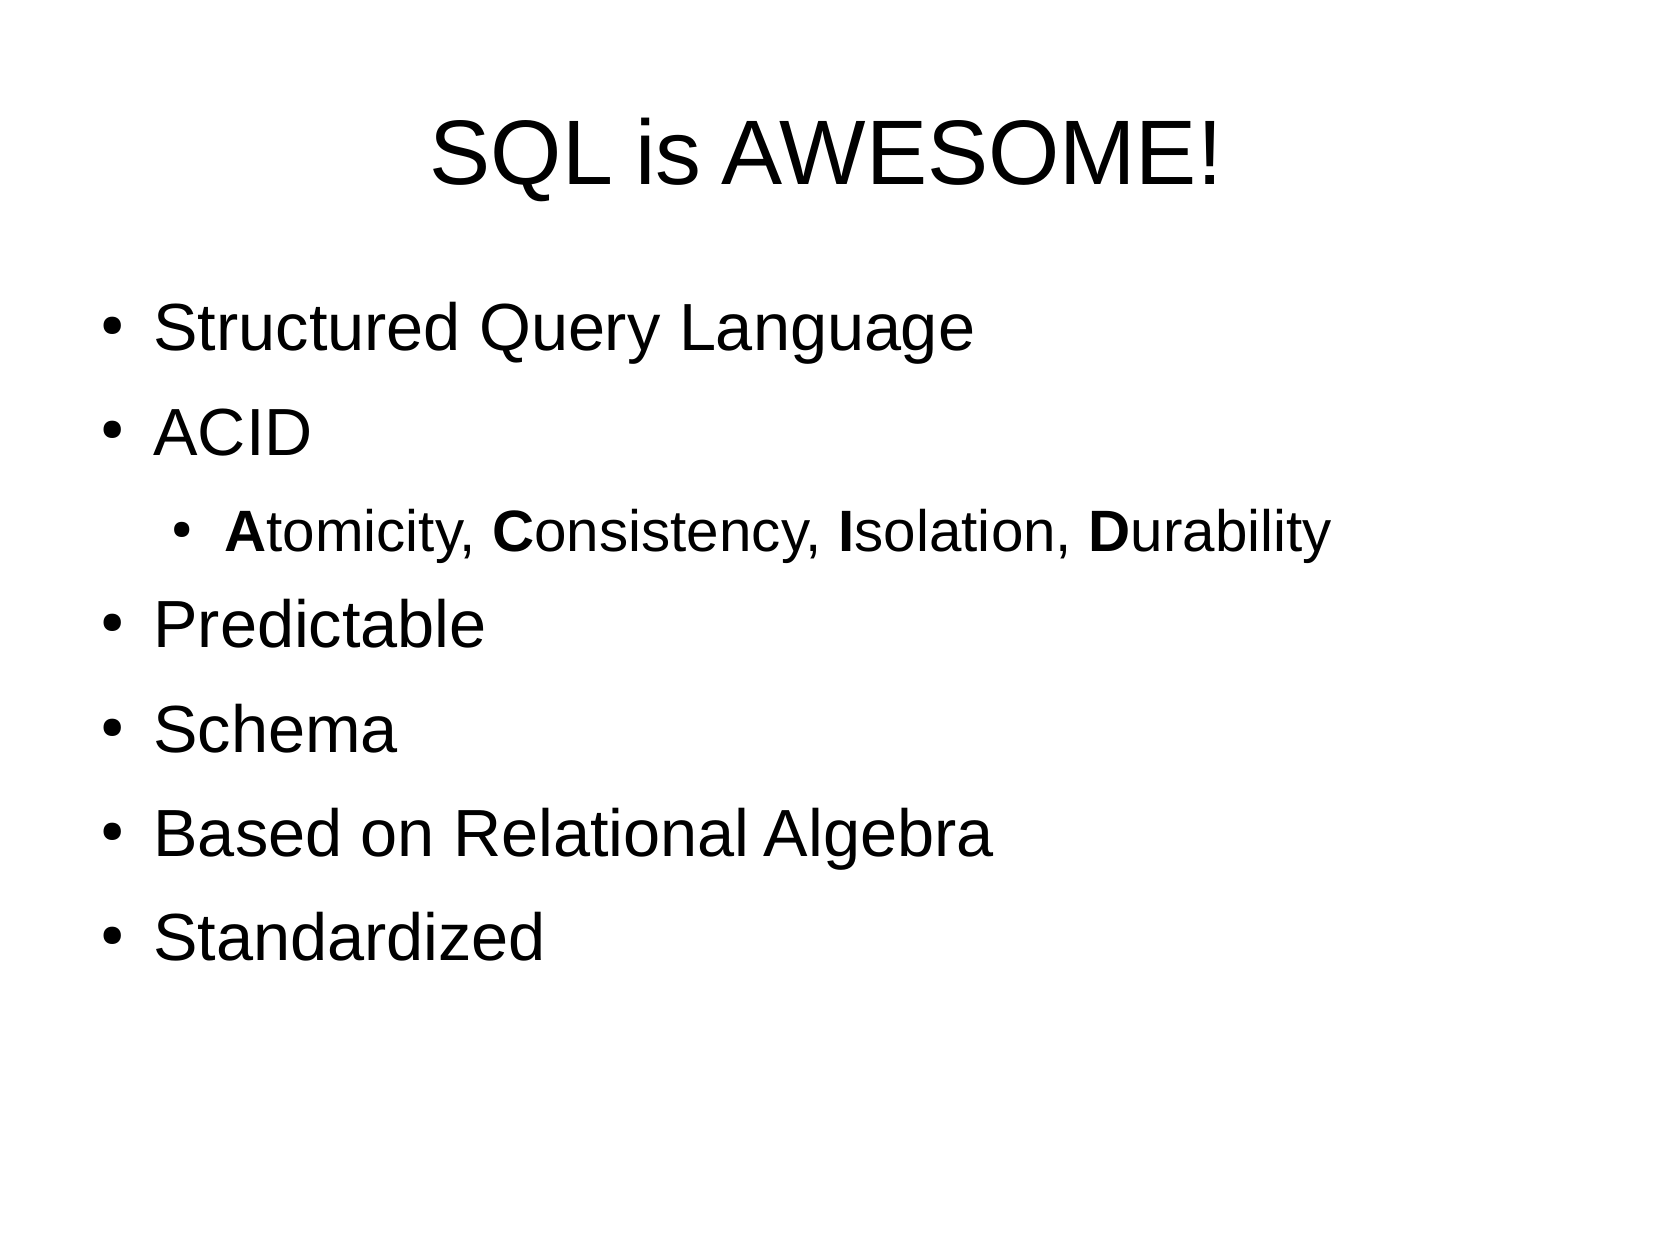

# SQL is AWESOME!
Structured Query Language
ACID
Atomicity, Consistency, Isolation, Durability
Predictable
Schema
Based on Relational Algebra
Standardized